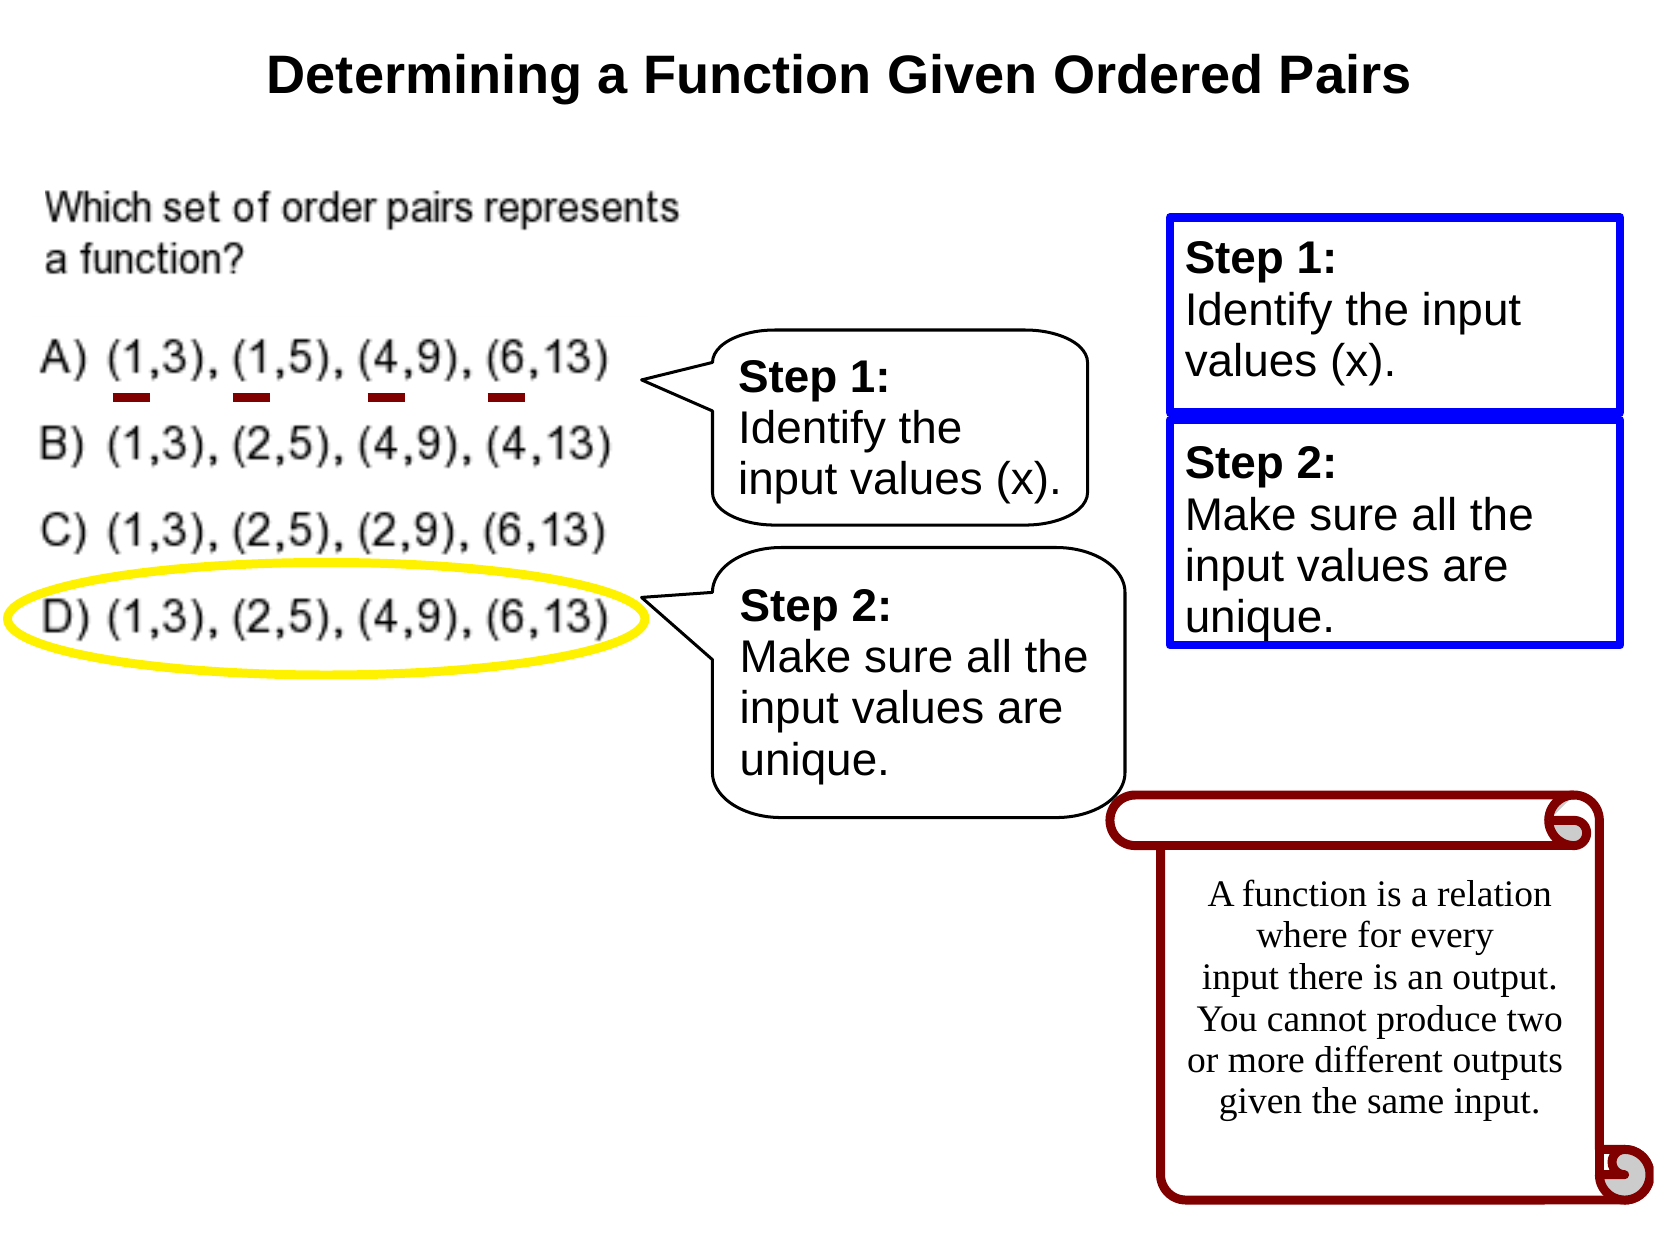

Determining a Function Given Ordered Pairs
Step 1:
Identify the input values (x).
Step 2:
Make sure all the input values are unique.
Step 1:
Identify the
input values (x).
Step 2:
Make sure all the
input values are
unique.
A function is a relation
where for every
input there is an output.
You cannot produce two
or more different outputs
given the same input.